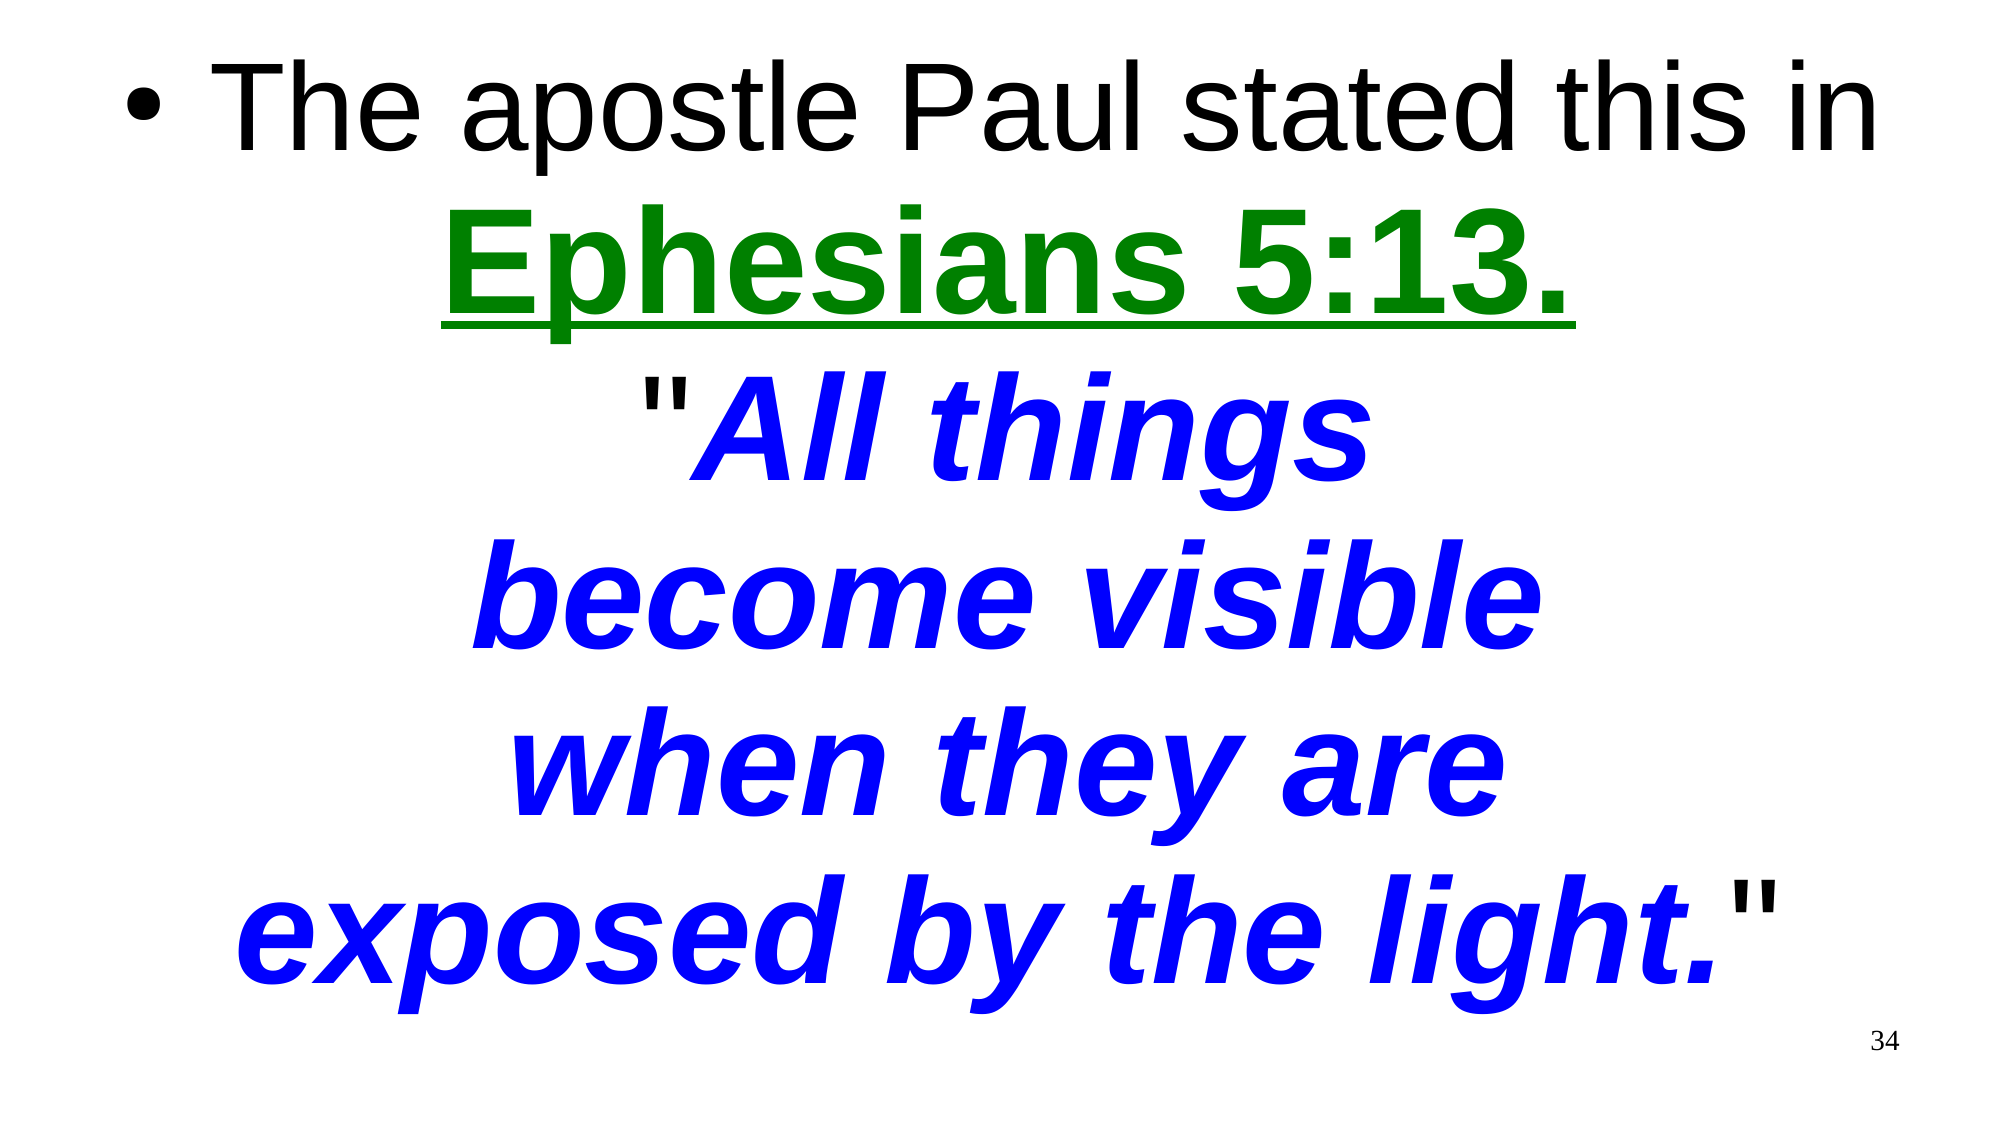

# The apostle Paul stated this in Ephesians 5:13. "All things become visible when they are exposed by the light."
34